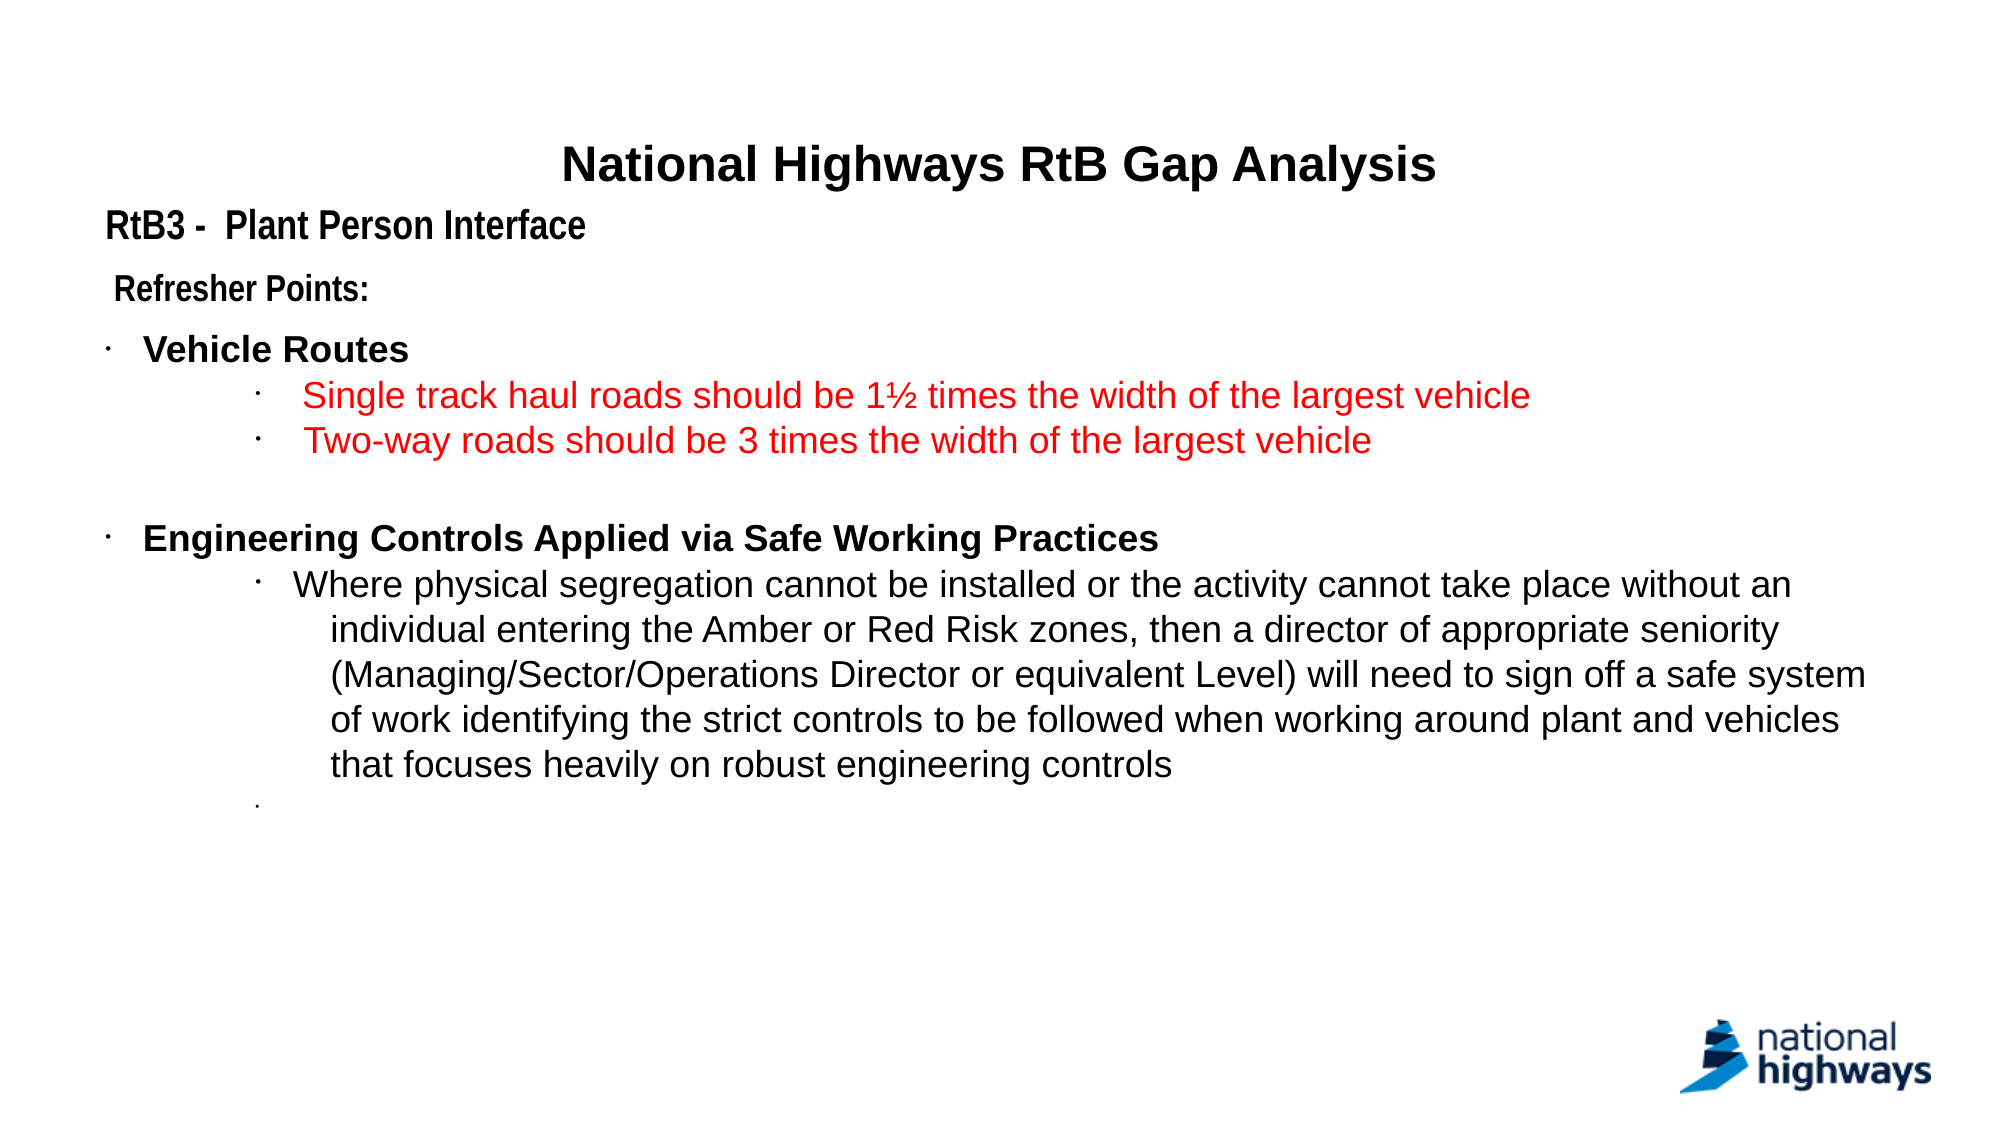

# National Highways RtB Gap Analysis
RtB3 - Plant Person Interface
 Refresher Points:
Vehicle Routes
 Single track haul roads should be 1½ times the width of the largest vehicle
 Two-way roads should be 3 times the width of the largest vehicle
Engineering Controls Applied via Safe Working Practices
Where physical segregation cannot be installed or the activity cannot take place without an individual entering the Amber or Red Risk zones, then a director of appropriate seniority (Managing/Sector/Operations Director or equivalent Level) will need to sign off a safe system of work identifying the strict controls to be followed when working around plant and vehicles that focuses heavily on robust engineering controls